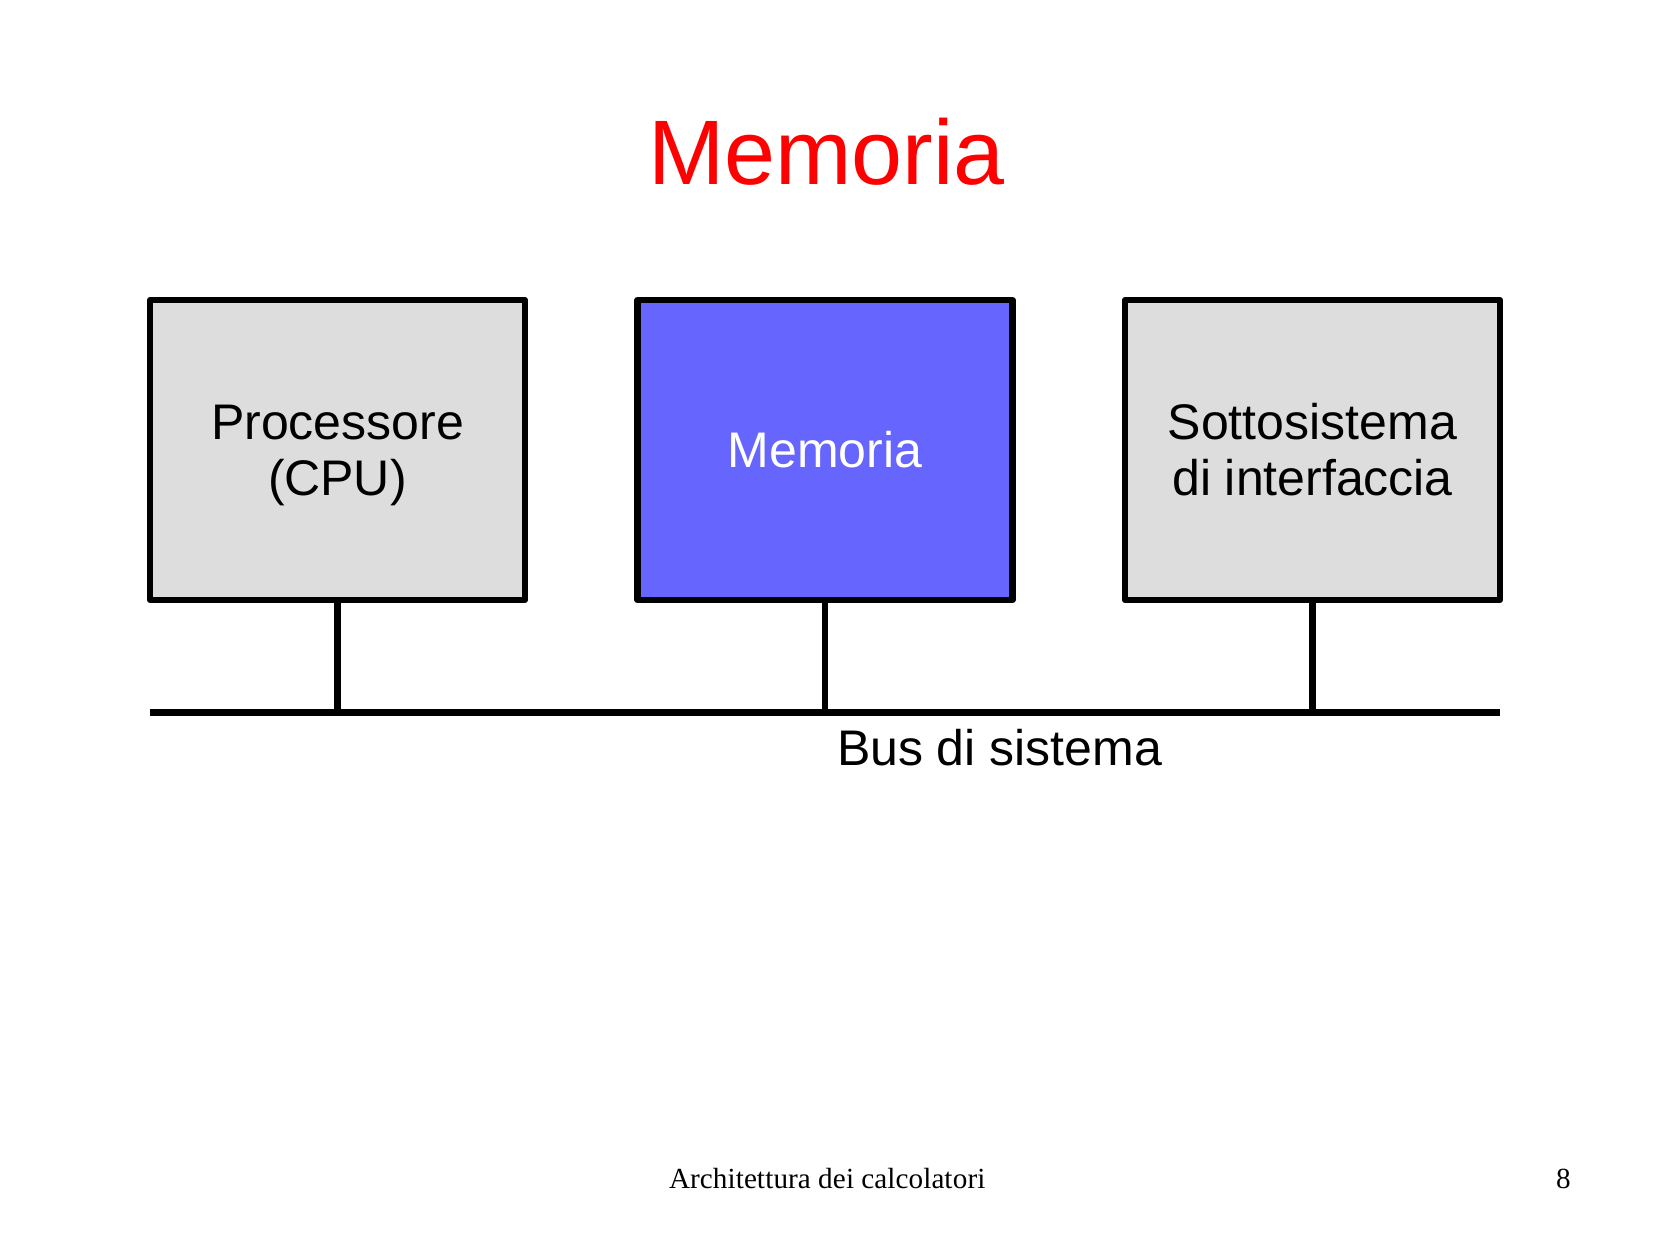

# Memoria
Processore
(CPU)
Memoria
Sottosistema
di interfaccia
Bus di sistema
Architettura dei calcolatori
8